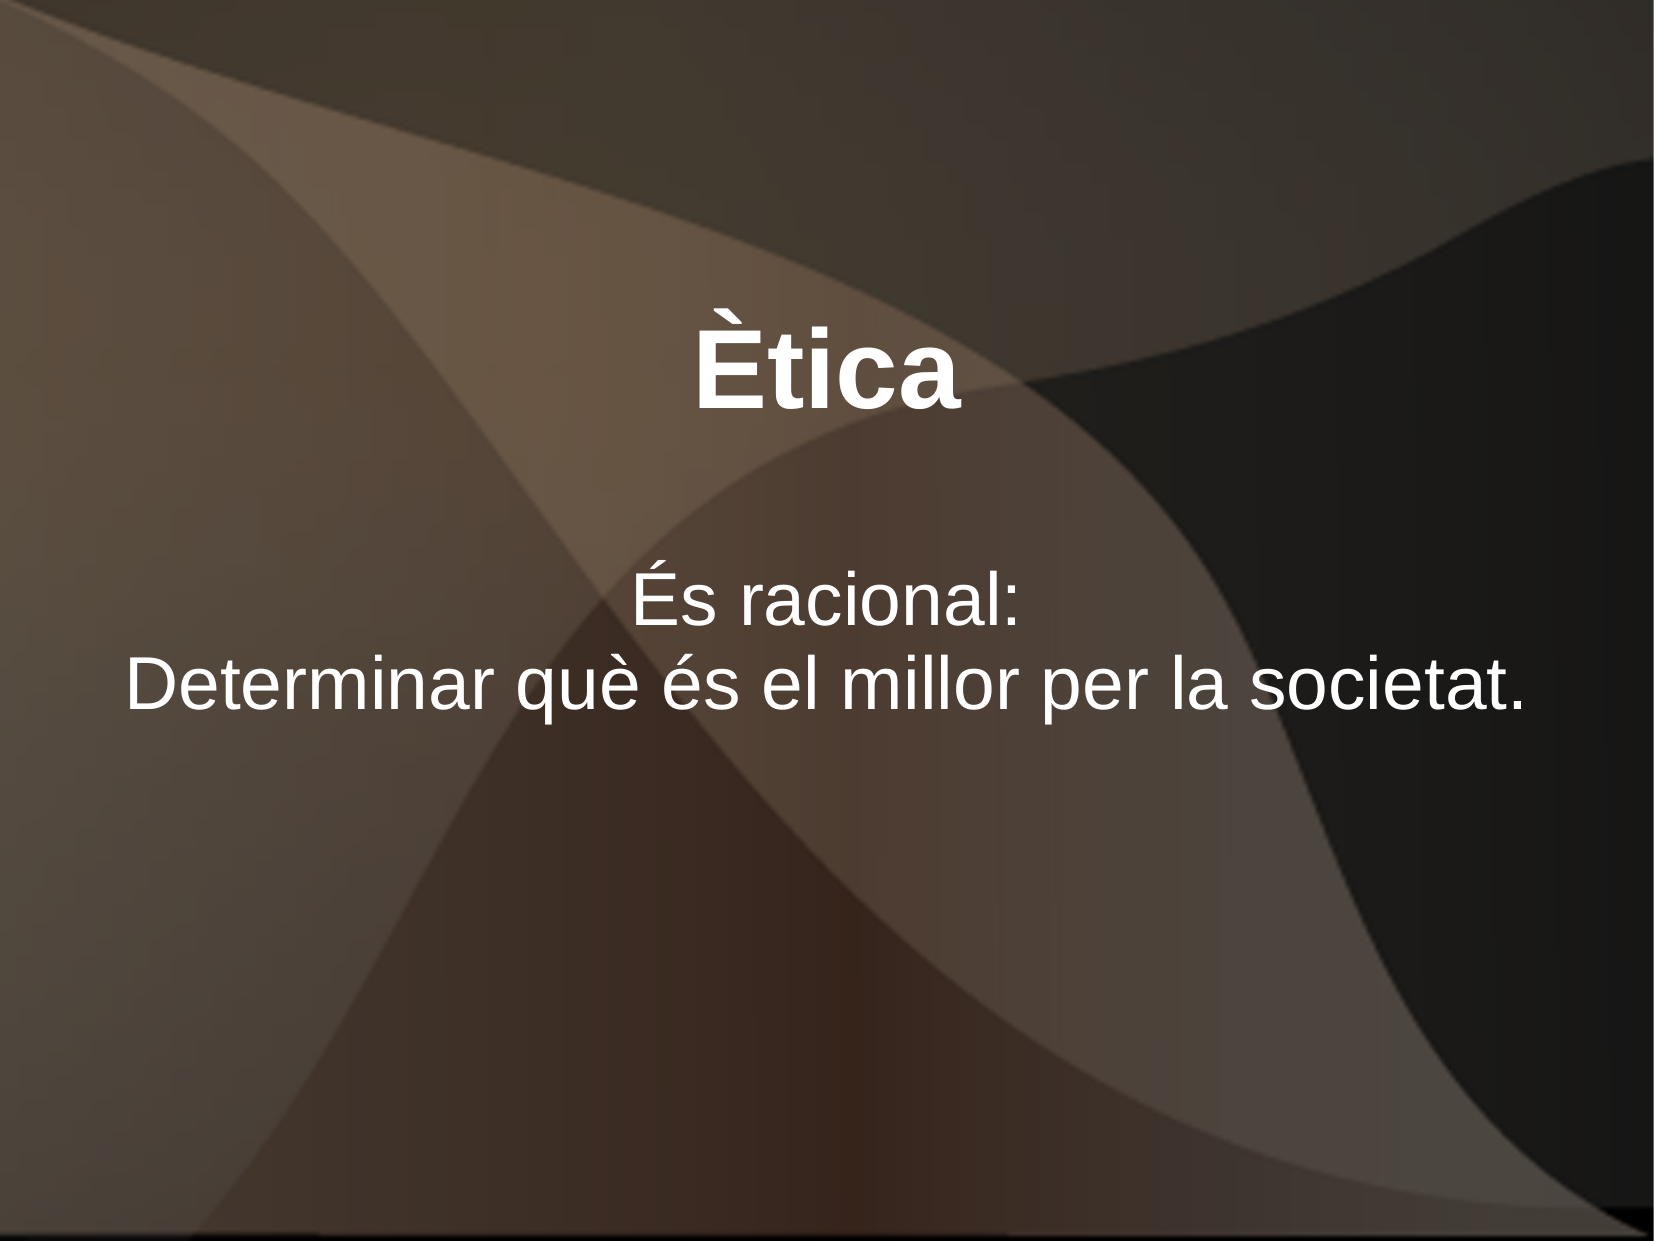

# Ètica
És racional:
Determinar què és el millor per la societat.